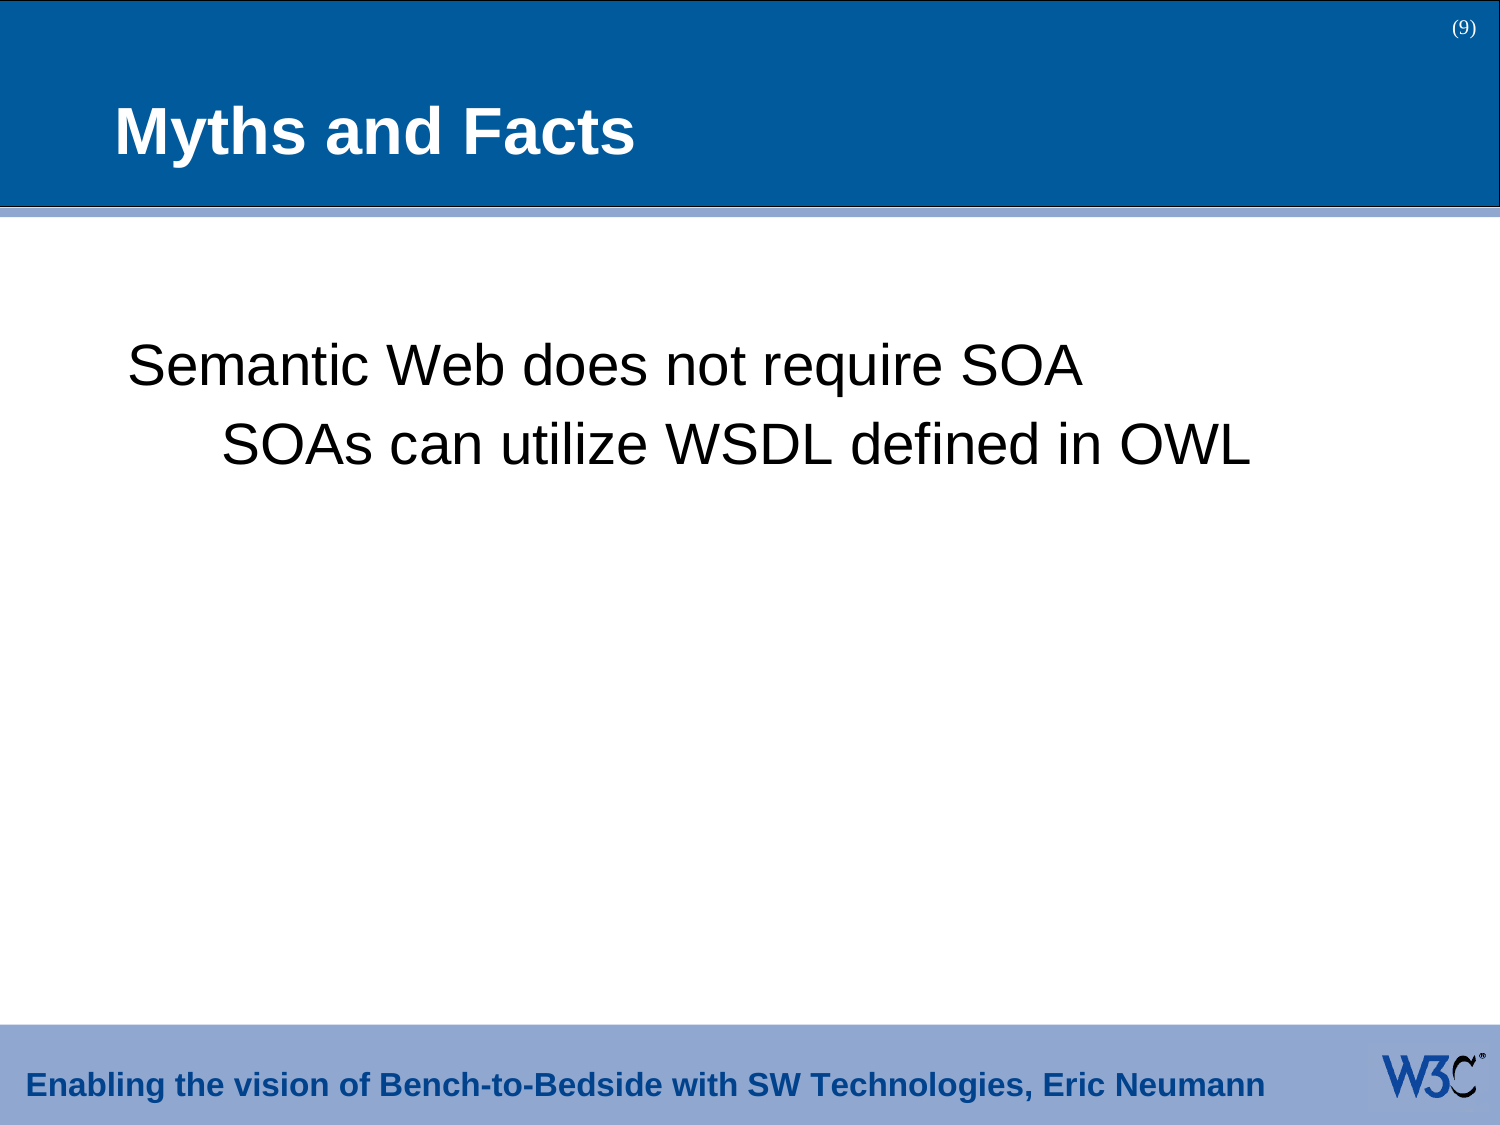

# Myths and Facts
Semantic Web does not require SOA
SOAs can utilize WSDL defined in OWL